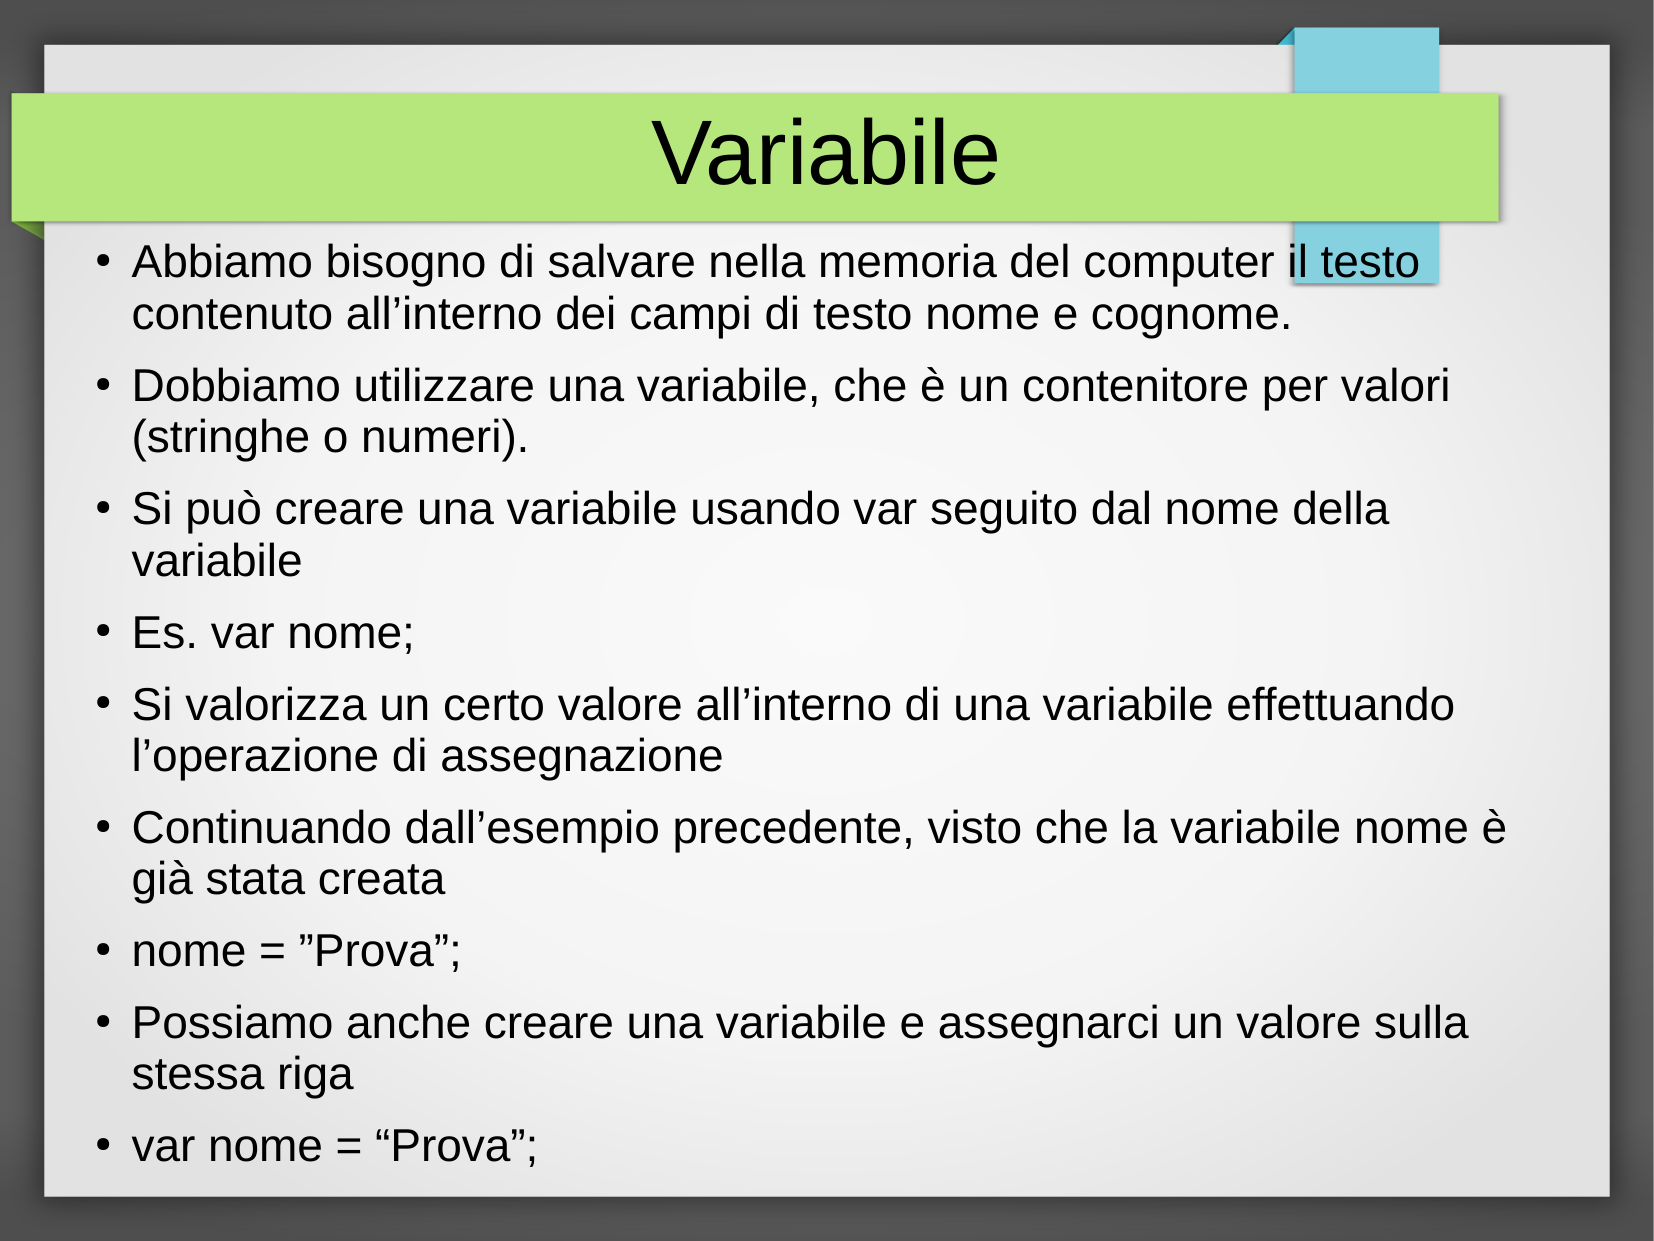

# Variabile
Abbiamo bisogno di salvare nella memoria del computer il testo contenuto all’interno dei campi di testo nome e cognome.
Dobbiamo utilizzare una variabile, che è un contenitore per valori (stringhe o numeri).
Si può creare una variabile usando var seguito dal nome della variabile
Es. var nome;
Si valorizza un certo valore all’interno di una variabile effettuando l’operazione di assegnazione
Continuando dall’esempio precedente, visto che la variabile nome è già stata creata
nome = ”Prova”;
Possiamo anche creare una variabile e assegnarci un valore sulla stessa riga
var nome = “Prova”;